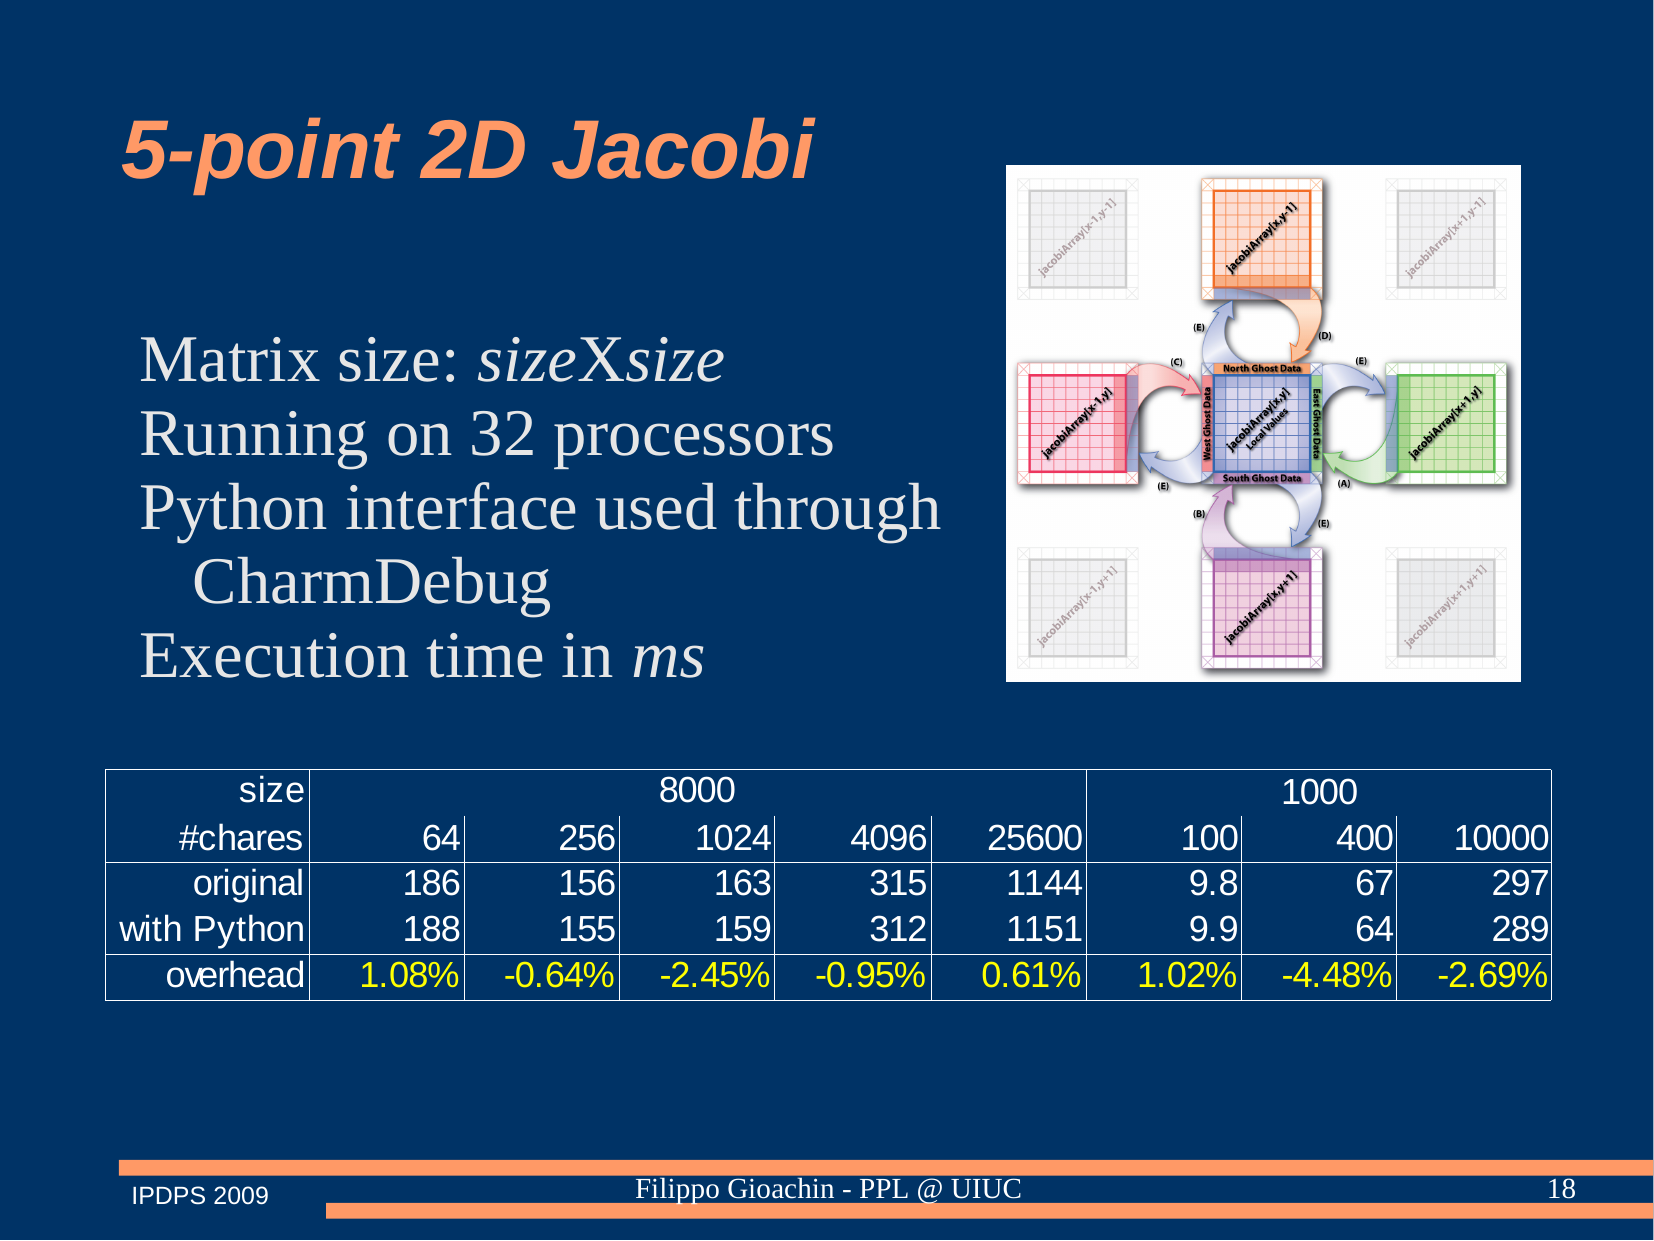

# 5-point 2D Jacobi
Matrix size: sizeXsize
Running on 32 processors
Python interface used through CharmDebug
Execution time in ms
18
Filippo Gioachin - PPL @ UIUC